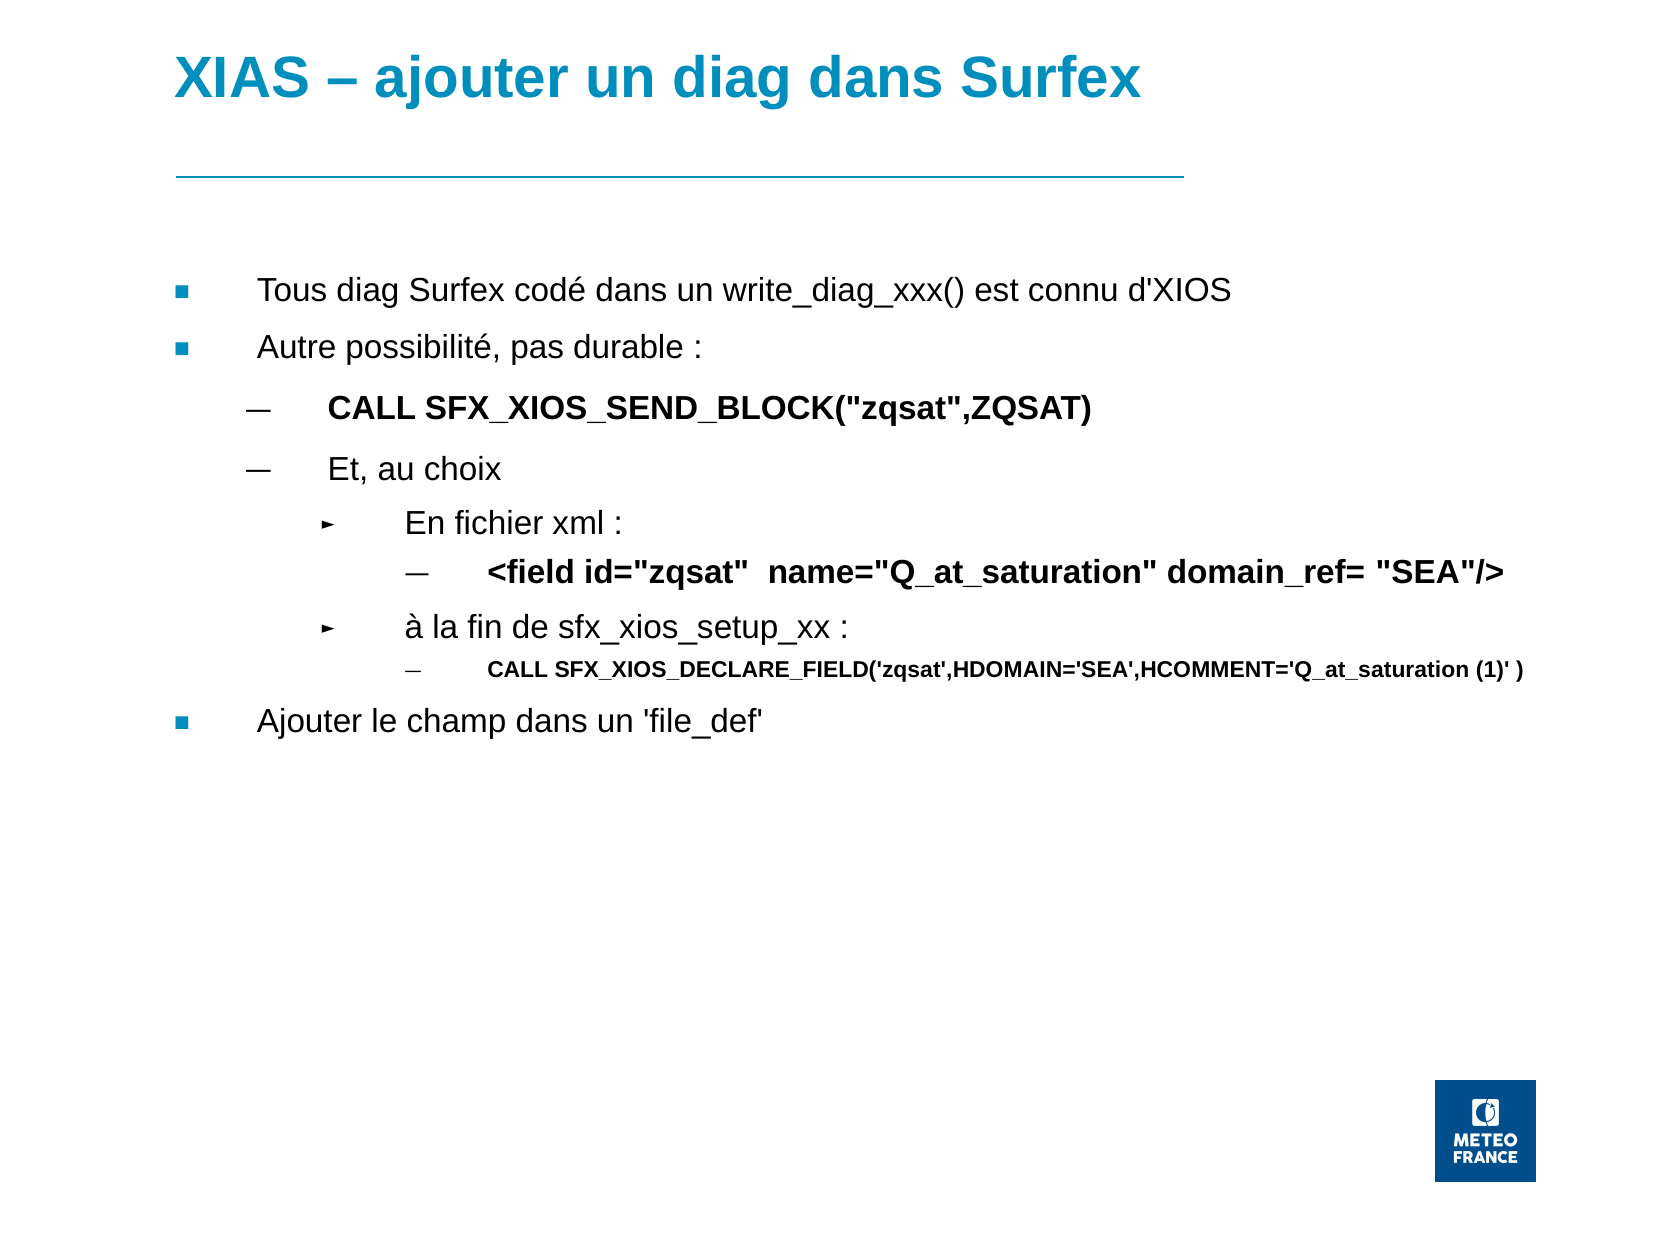

# XIAS – ajouter un diag dans Surfex
Tous diag Surfex codé dans un write_diag_xxx() est connu d'XIOS
Autre possibilité, pas durable :
CALL SFX_XIOS_SEND_BLOCK("zqsat",ZQSAT)
Et, au choix
En fichier xml :
<field id="zqsat" name="Q_at_saturation" domain_ref= "SEA"/>
à la fin de sfx_xios_setup_xx :
CALL SFX_XIOS_DECLARE_FIELD('zqsat',HDOMAIN='SEA',HCOMMENT='Q_at_saturation (1)' )
Ajouter le champ dans un 'file_def'